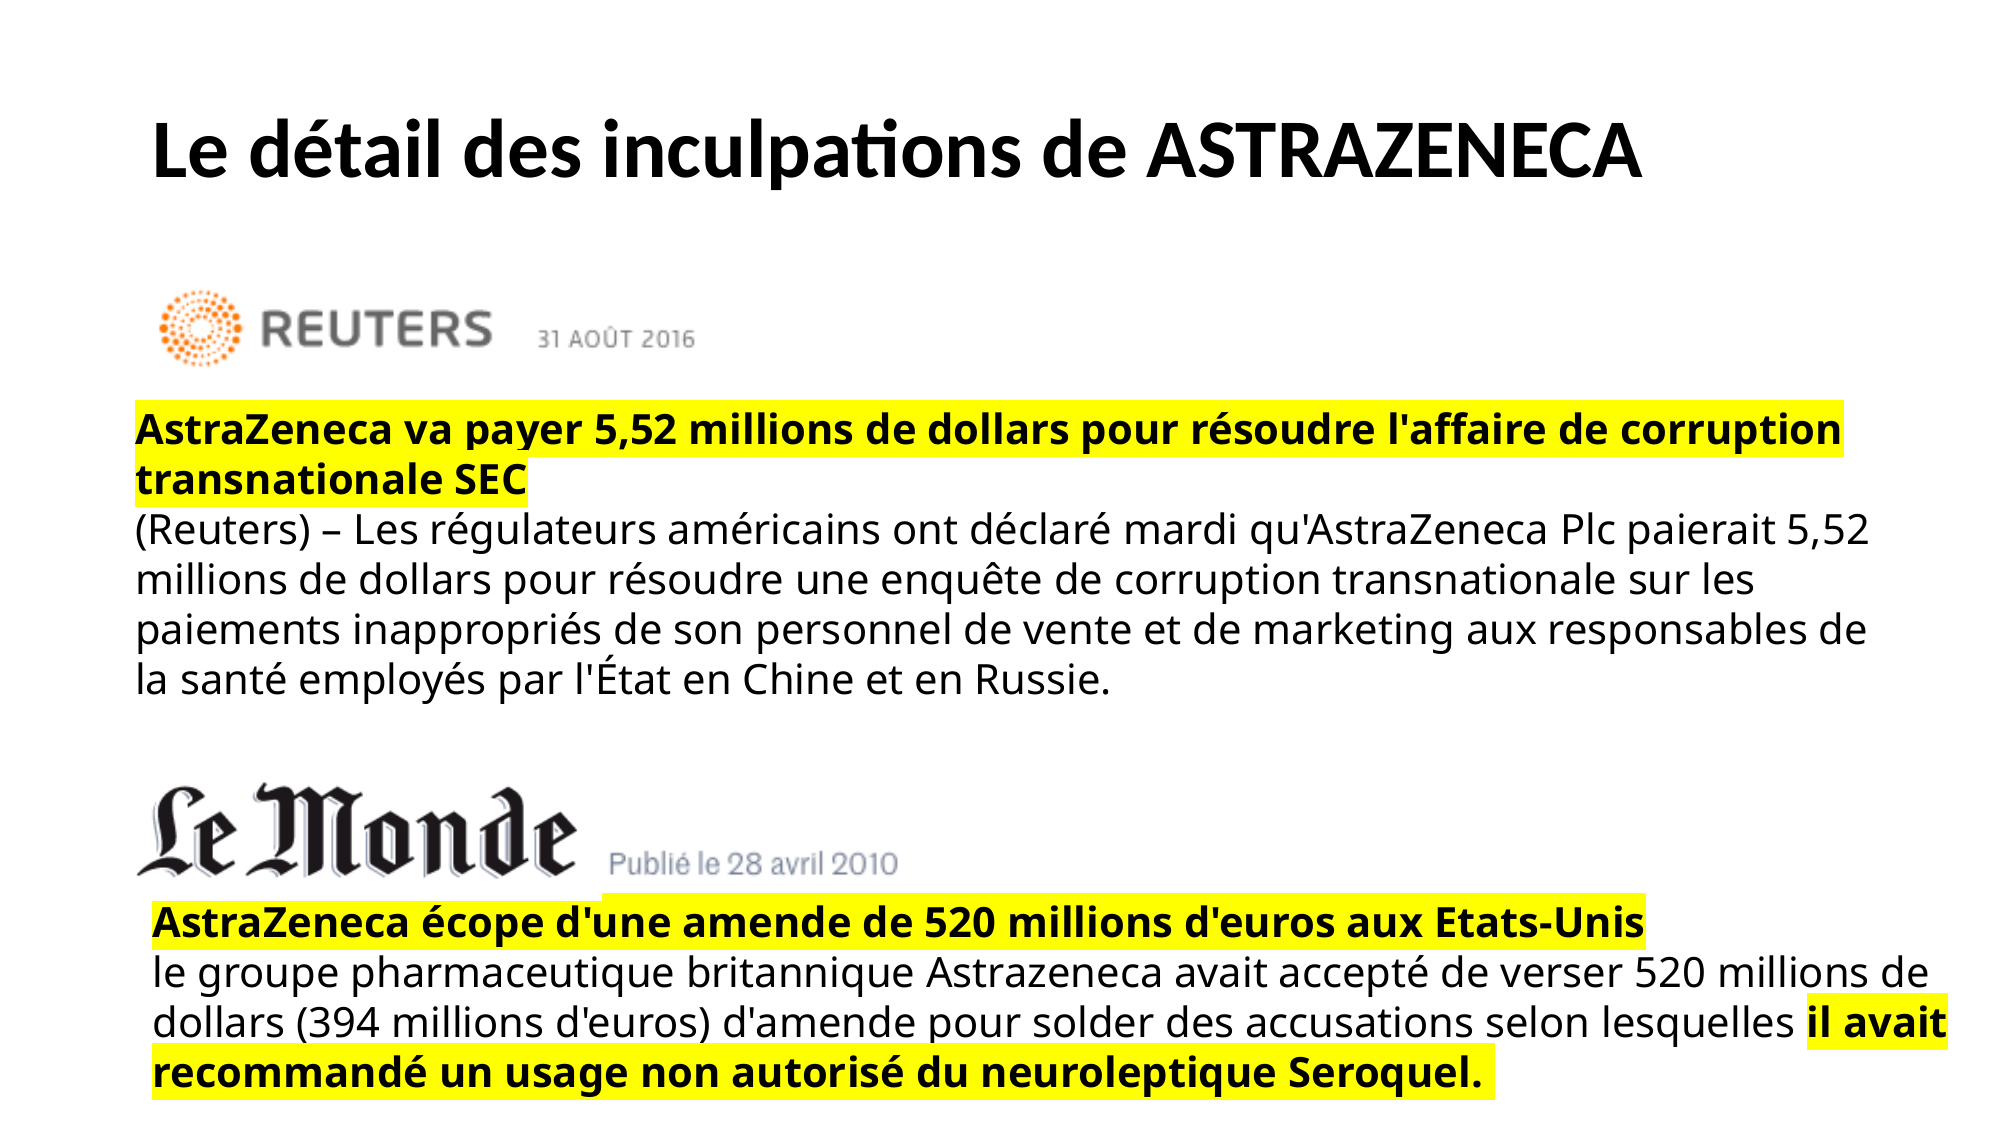

# Le détail des inculpations de ASTRAZENECA
AstraZeneca va payer 5,52 millions de dollars pour résoudre l'affaire de corruption transnationale SEC
(Reuters) – Les régulateurs américains ont déclaré mardi qu'AstraZeneca Plc paierait 5,52 millions de dollars pour résoudre une enquête de corruption transnationale sur les paiements inappropriés de son personnel de vente et de marketing aux responsables de la santé employés par l'État en Chine et en Russie.
AstraZeneca écope d'une amende de 520 millions d'euros aux Etats-Unis
le groupe pharmaceutique britannique Astrazeneca avait accepté de verser 520 millions de dollars (394 millions d'euros) d'amende pour solder des accusations selon lesquelles il avait recommandé un usage non autorisé du neuroleptique Seroquel.